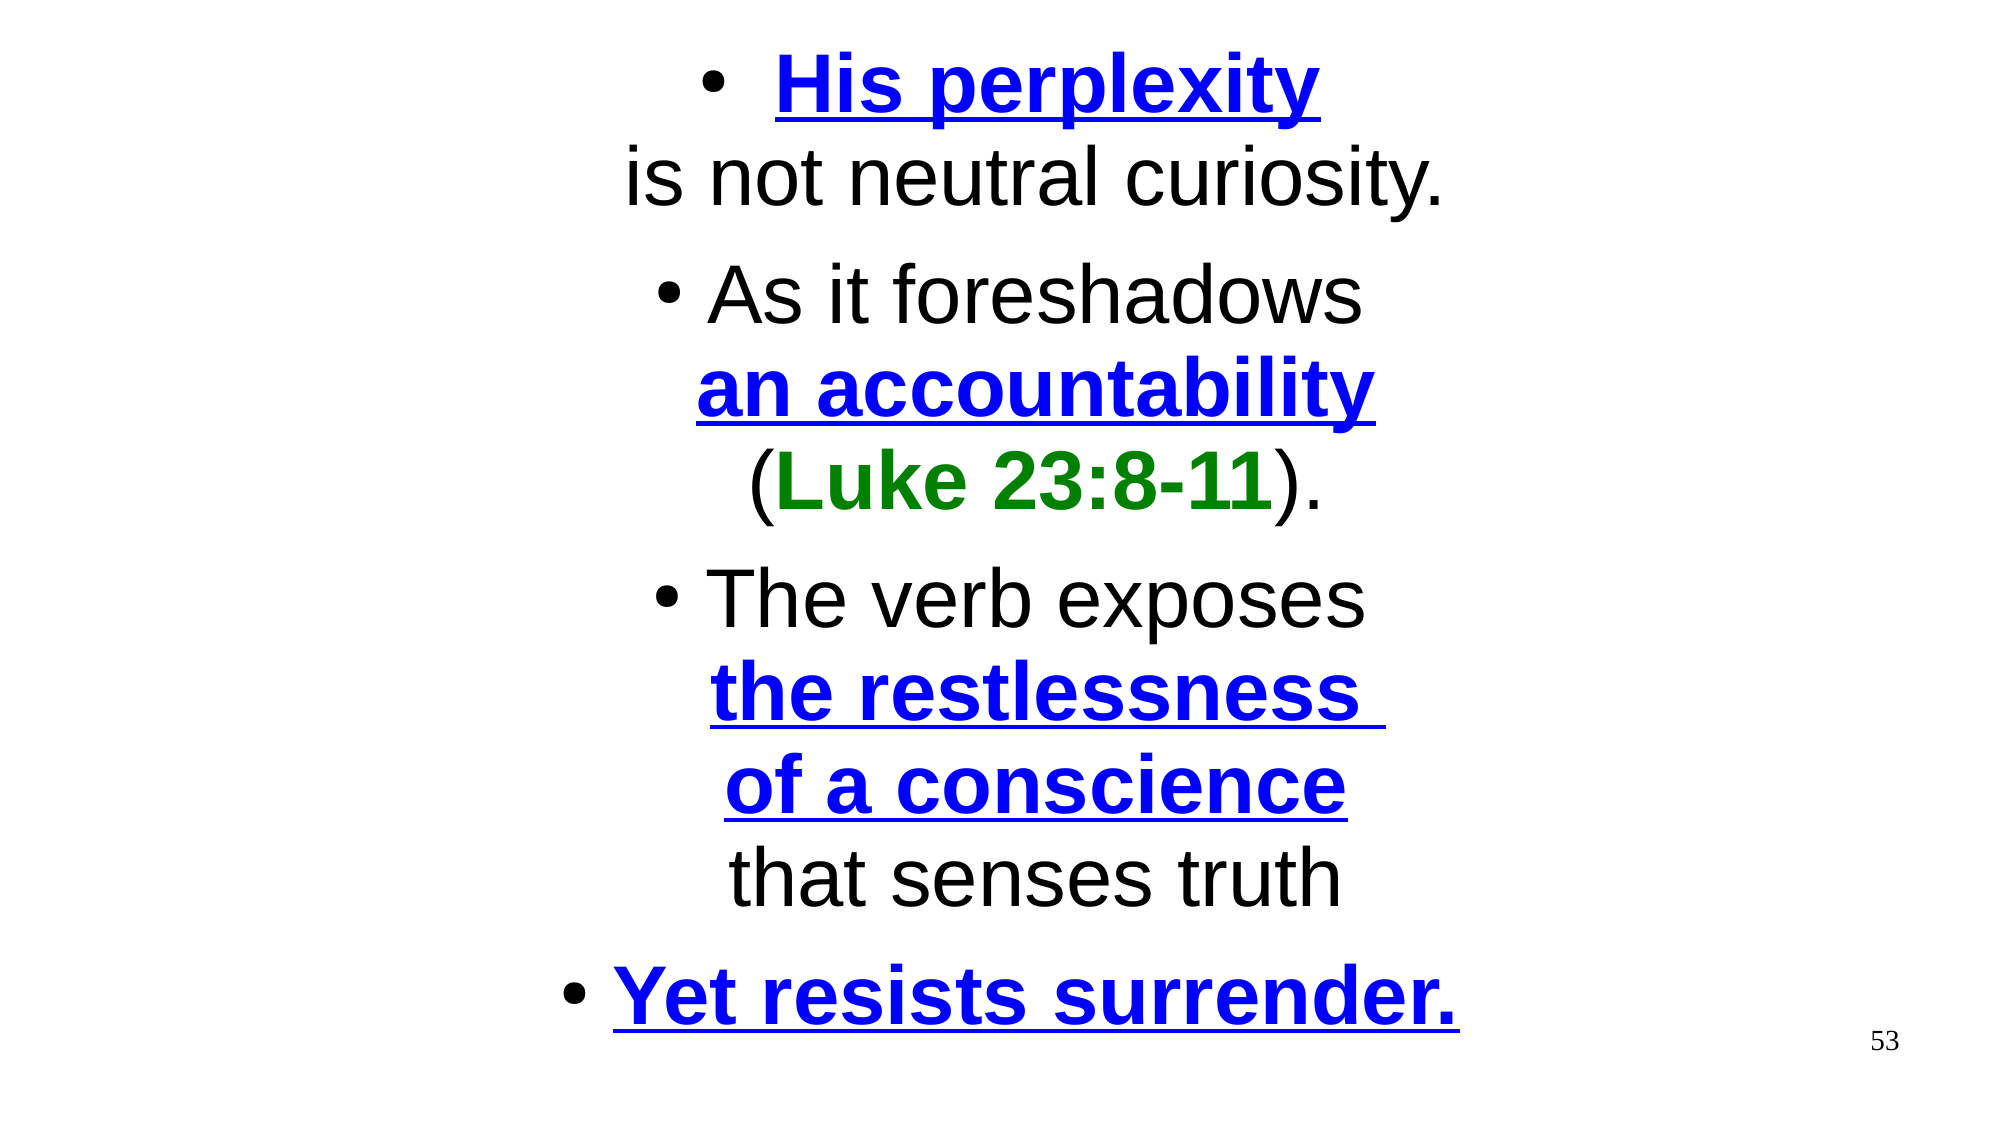

# His perplexity is not neutral curiosity.
As it foreshadows
an accountability
(Luke 23:8-11).
The verb exposes
the restlessness
of a conscience
that senses truth
Yet resists surrender.
53